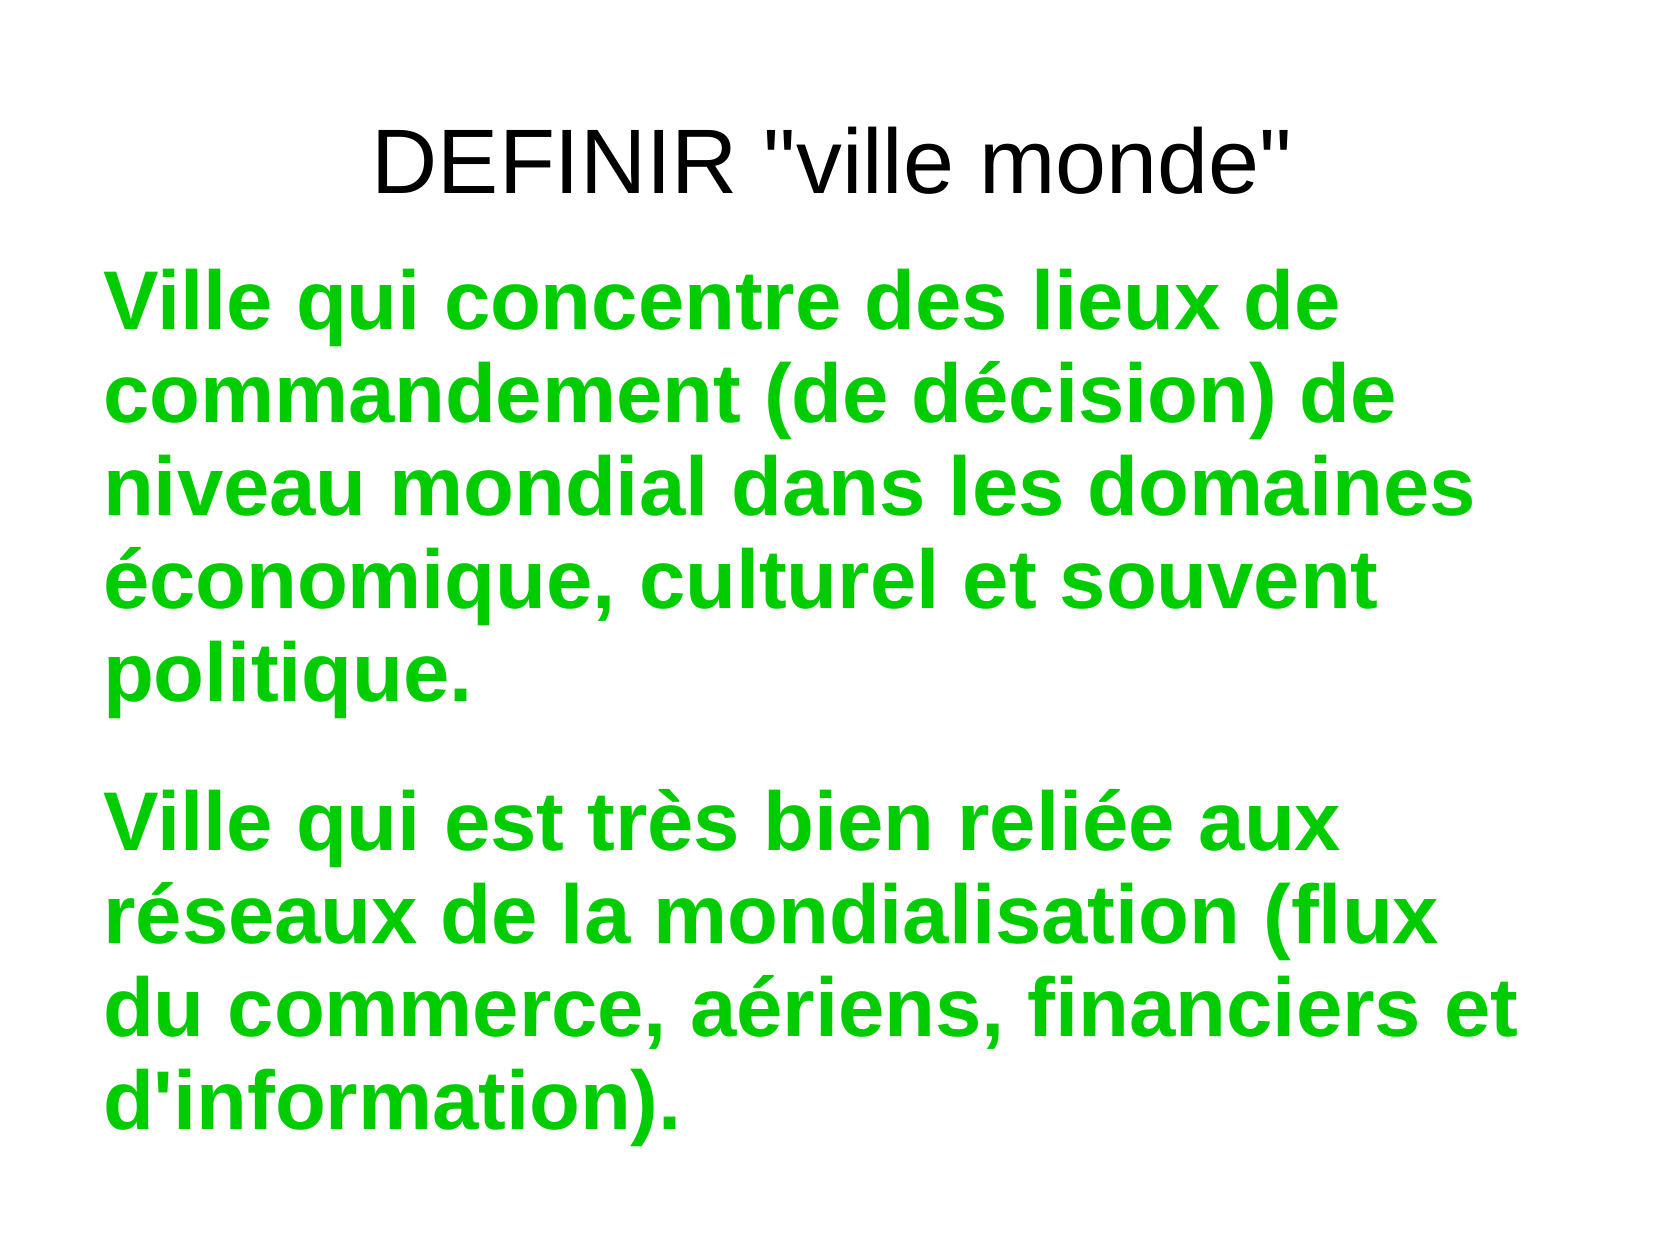

# DEFINIR "ville monde"
Ville qui concentre des lieux de commandement (de décision) de niveau mondial dans les domaines économique, culturel et souvent politique.
Ville qui est très bien reliée aux réseaux de la mondialisation (flux du commerce, aériens, financiers et d'information).